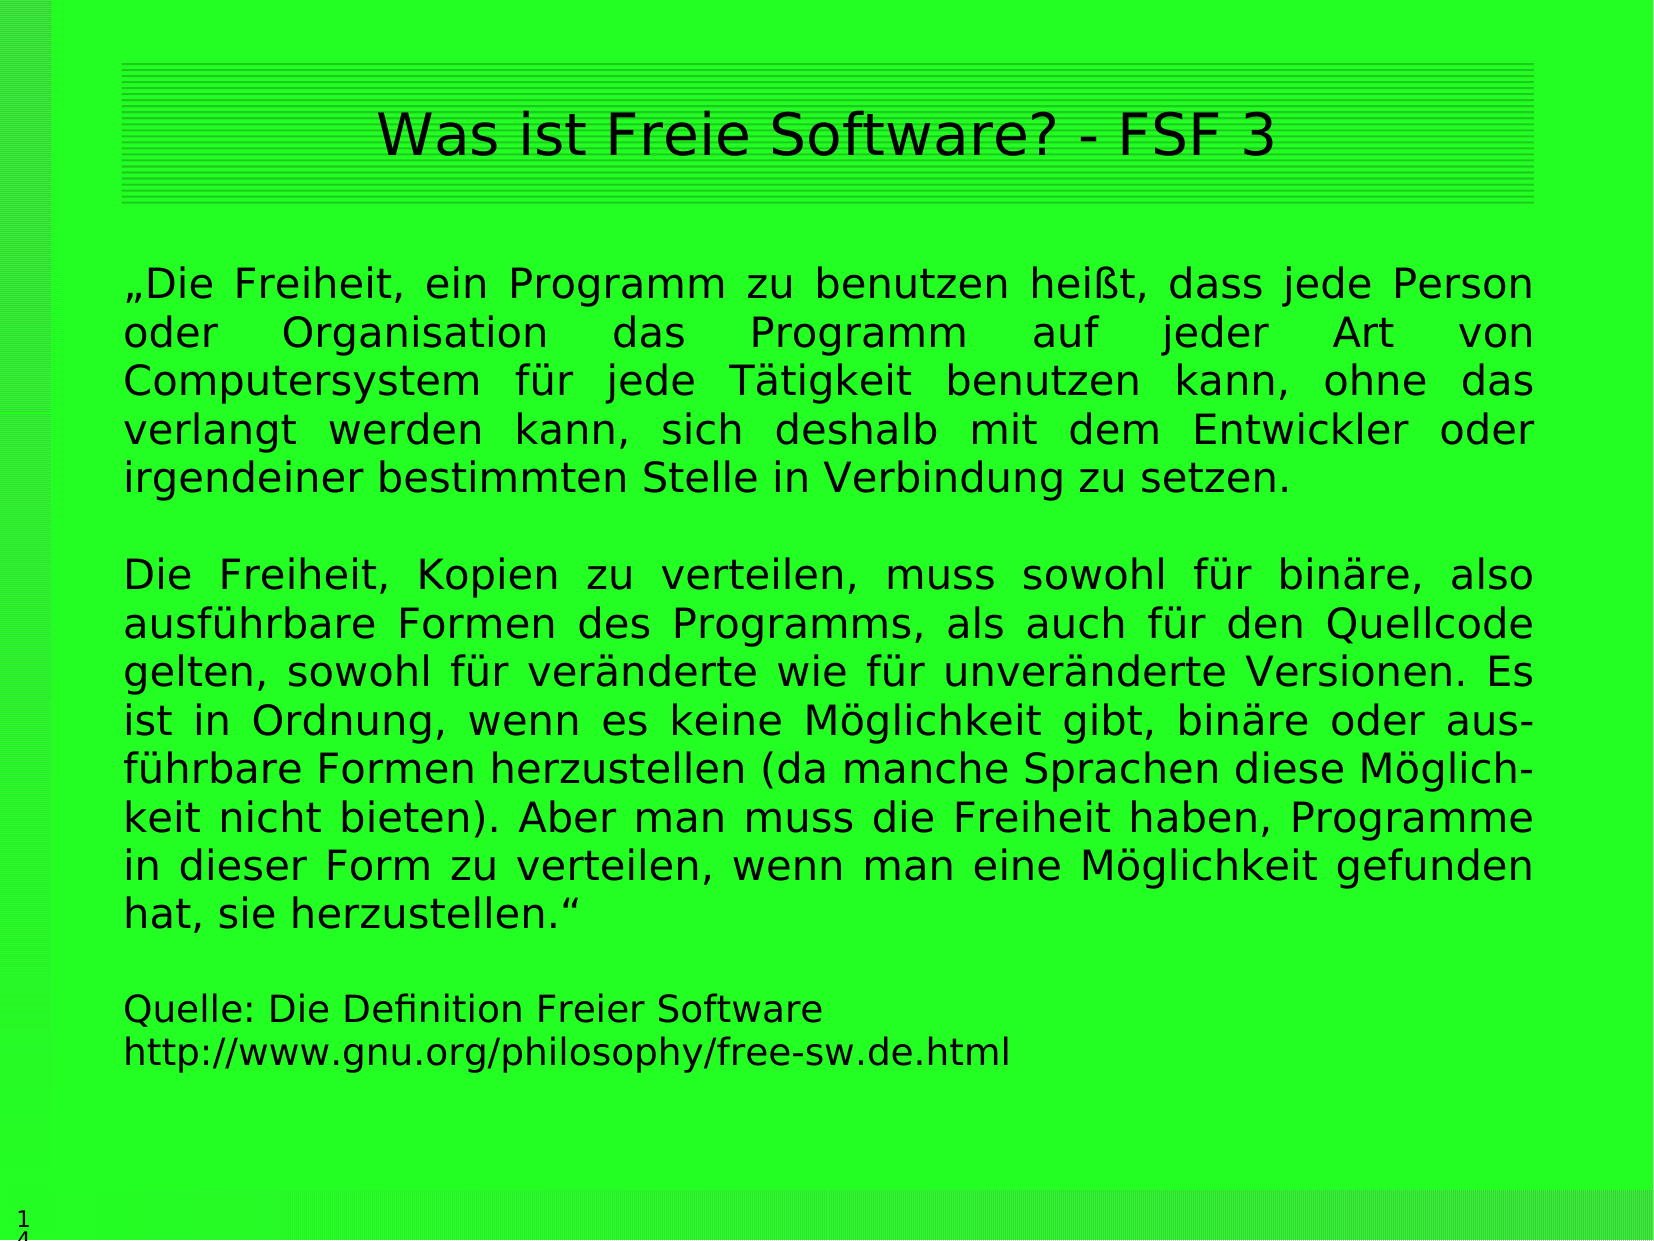

# Was ist Freie Software? - FSF 3
„Die Freiheit, ein Programm zu benutzen heißt, dass jede Person oder Organisation das Programm auf jeder Art von Computersystem für jede Tätigkeit benutzen kann, ohne das verlangt werden kann, sich deshalb mit dem Entwickler oder irgendeiner bestimmten Stelle in Verbindung zu setzen.
Die Freiheit, Kopien zu verteilen, muss sowohl für binäre, also ausführbare Formen des Programms, als auch für den Quellcode gelten, sowohl für veränderte wie für unveränderte Versionen. Es ist in Ordnung, wenn es keine Möglichkeit gibt, binäre oder aus-führbare Formen herzustellen (da manche Sprachen diese Möglich-keit nicht bieten). Aber man muss die Freiheit haben, Programme in dieser Form zu verteilen, wenn man eine Möglichkeit gefunden hat, sie herzustellen.“
Quelle: Die Definition Freier Software
http://www.gnu.org/philosophy/free-sw.de.html